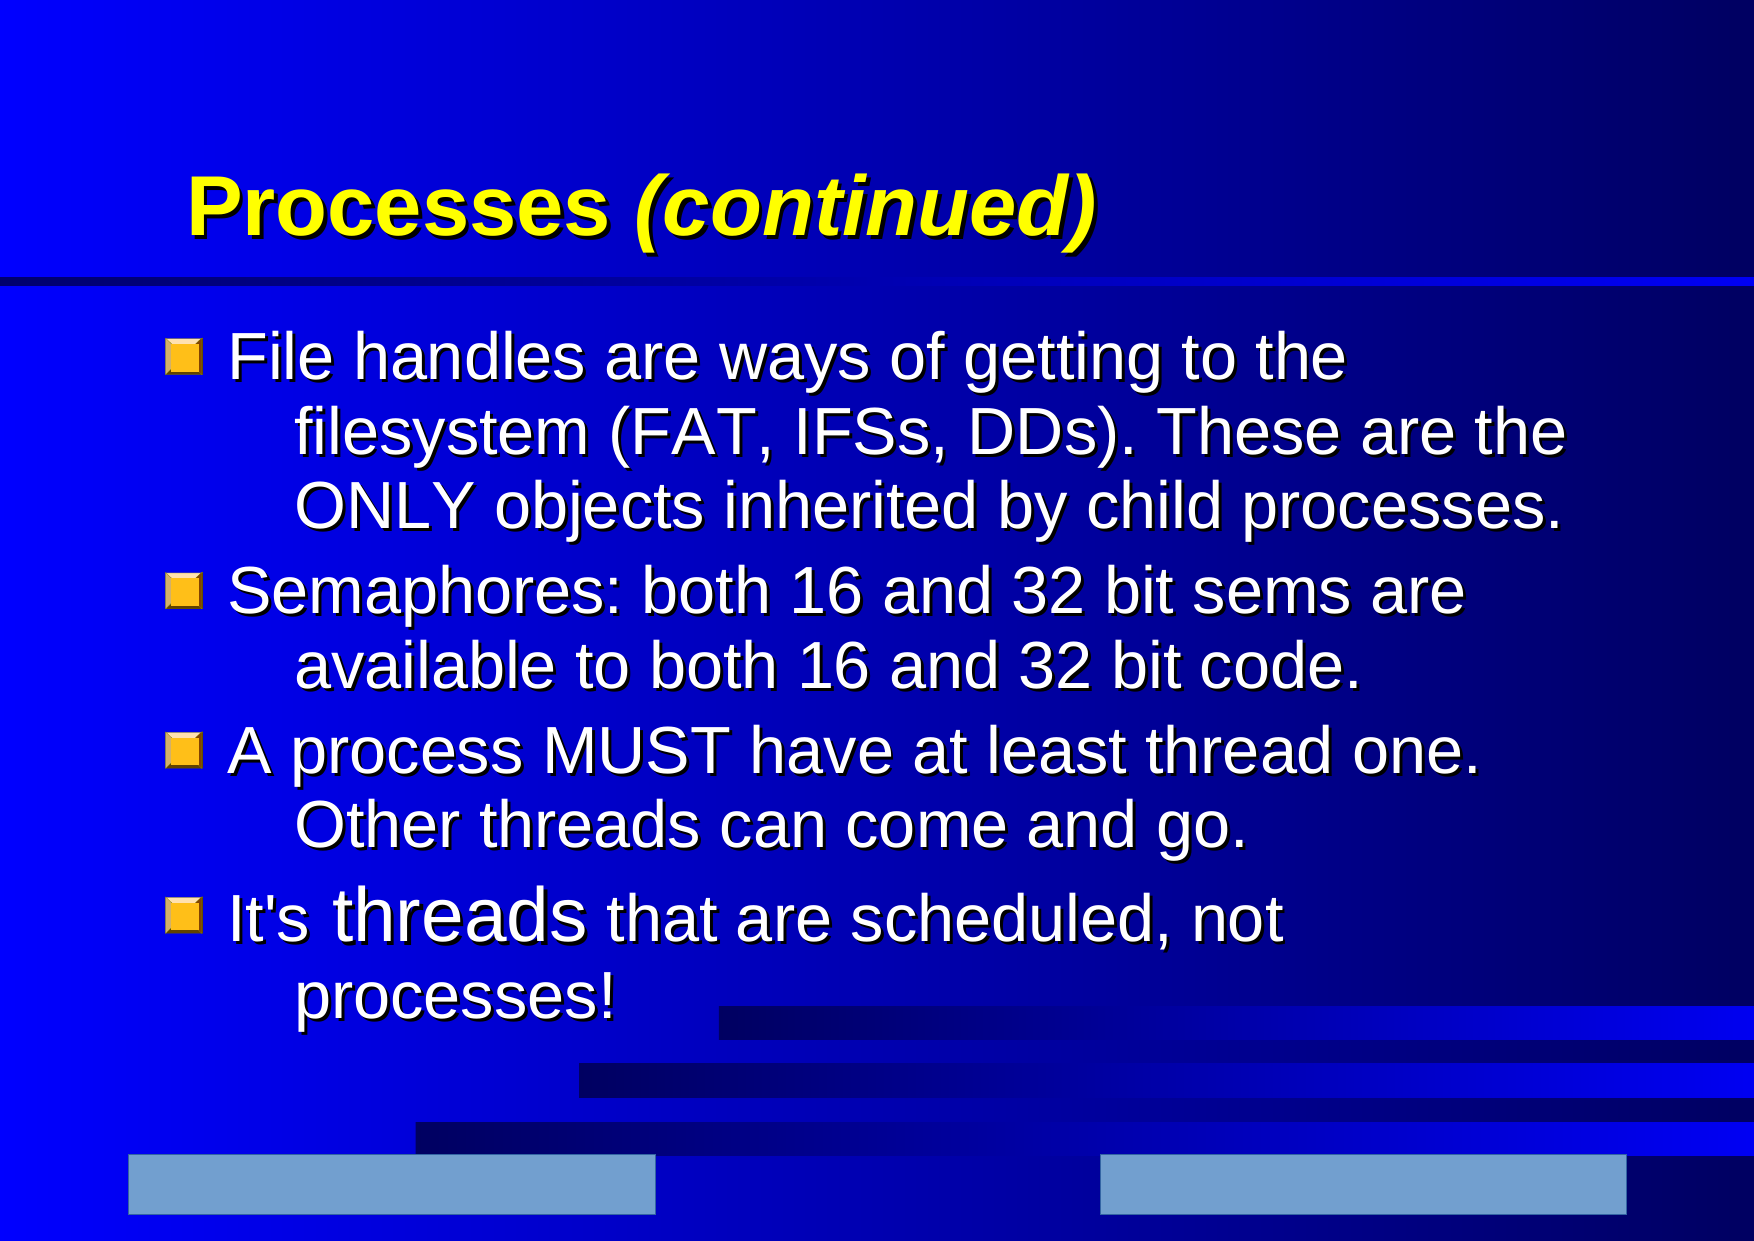

Processes (continued)
File handles are ways of getting to the filesystem (FAT, IFSs, DDs). These are the ONLY objects inherited by child processes.
Semaphores: both 16 and 32 bit sems are available to both 16 and 32 bit code.
A process MUST have at least thread one. Other threads can come and go.
It's threads that are scheduled, not processes!